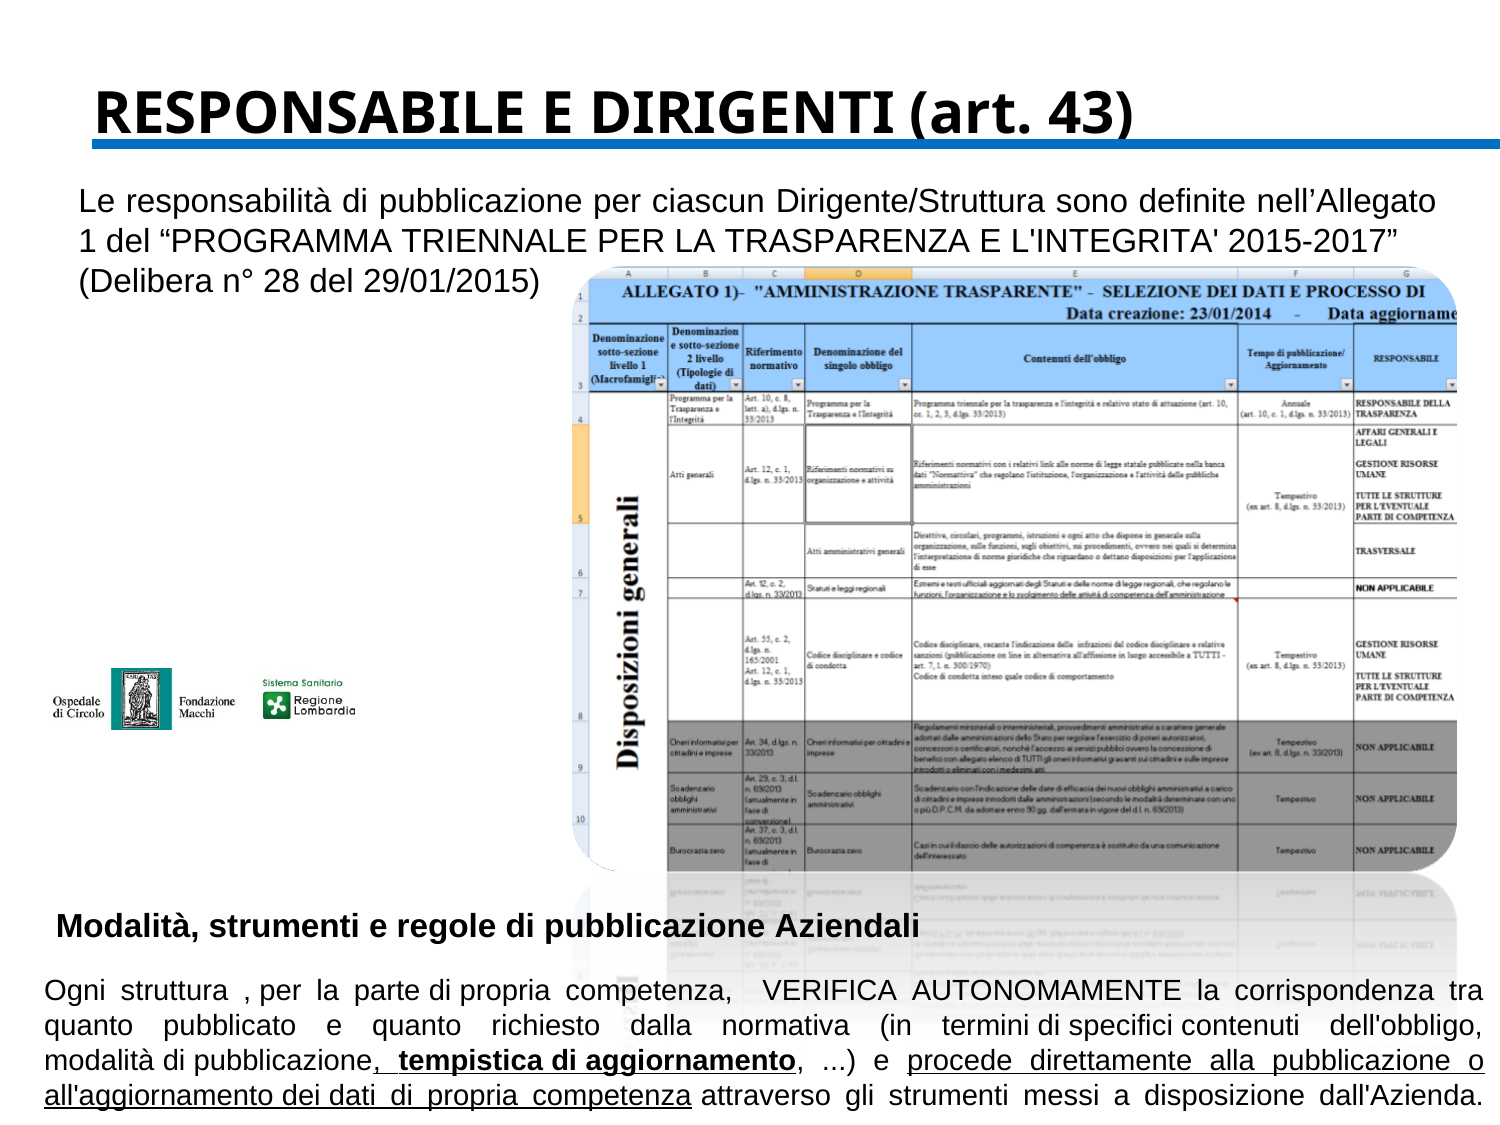

RESPONSABILE E DIRIGENTI (art. 43)
Le responsabilità di pubblicazione per ciascun Dirigente/Struttura sono definite nell’Allegato 1 del “PROGRAMMA TRIENNALE PER LA TRASPARENZA E L'INTEGRITA' 2015-2017”
(Delibera n° 28 del 29/01/2015)
Modalità, strumenti e regole di pubblicazione Aziendali
Ogni struttura , per la parte di propria competenza, VERIFICA AUTONOMAMENTE la corrispondenza tra quanto pubblicato e quanto richiesto dalla normativa (in termini di specifici contenuti dell'obbligo, modalità di pubblicazione, tempistica di aggiornamento, ...) e procede direttamente alla pubblicazione o all'aggiornamento dei dati di propria competenza attraverso gli strumenti messi a disposizione dall'Azienda.